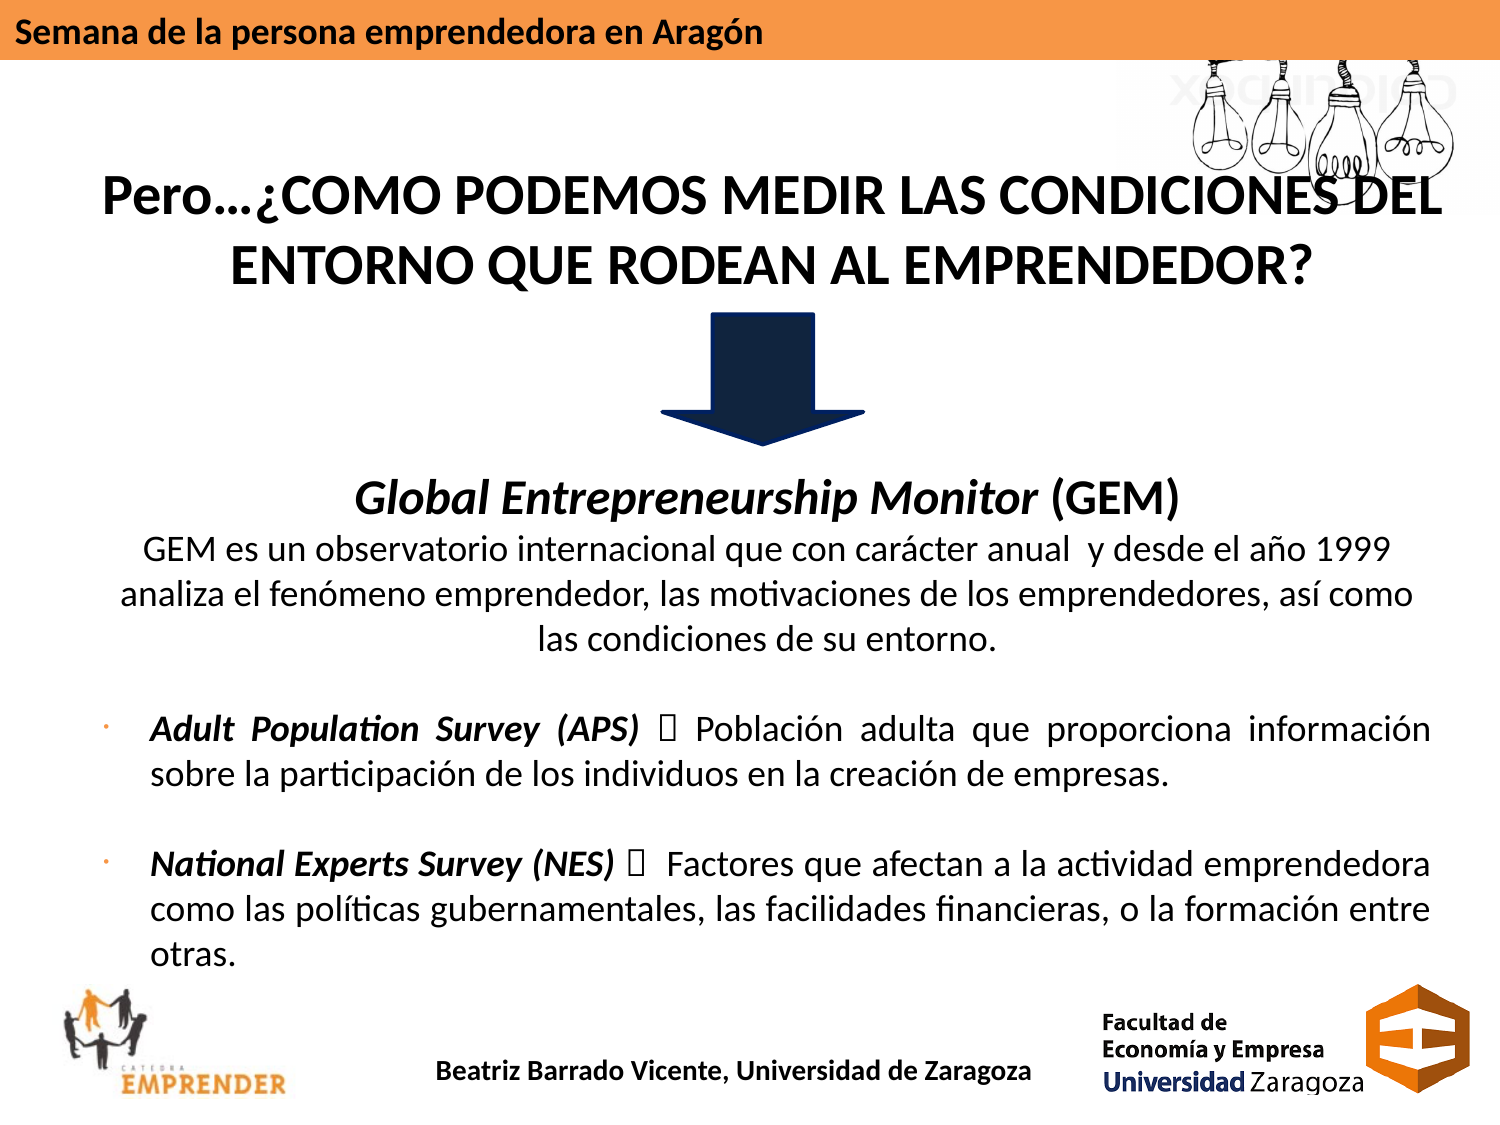

Semana de la persona emprendedora en Aragón
# Pero…¿COMO PODEMOS MEDIR LAS CONDICIONES DEL ENTORNO QUE RODEAN AL EMPRENDEDOR?
Global Entrepreneurship Monitor (GEM)
GEM es un observatorio internacional que con carácter anual y desde el año 1999 analiza el fenómeno emprendedor, las motivaciones de los emprendedores, así como las condiciones de su entorno.
Adult Population Survey (APS)  Población adulta que proporciona información sobre la participación de los individuos en la creación de empresas.
National Experts Survey (NES)  Factores que afectan a la actividad emprendedora como las políticas gubernamentales, las facilidades financieras, o la formación entre otras.
Beatriz Barrado Vicente, Universidad de Zaragoza